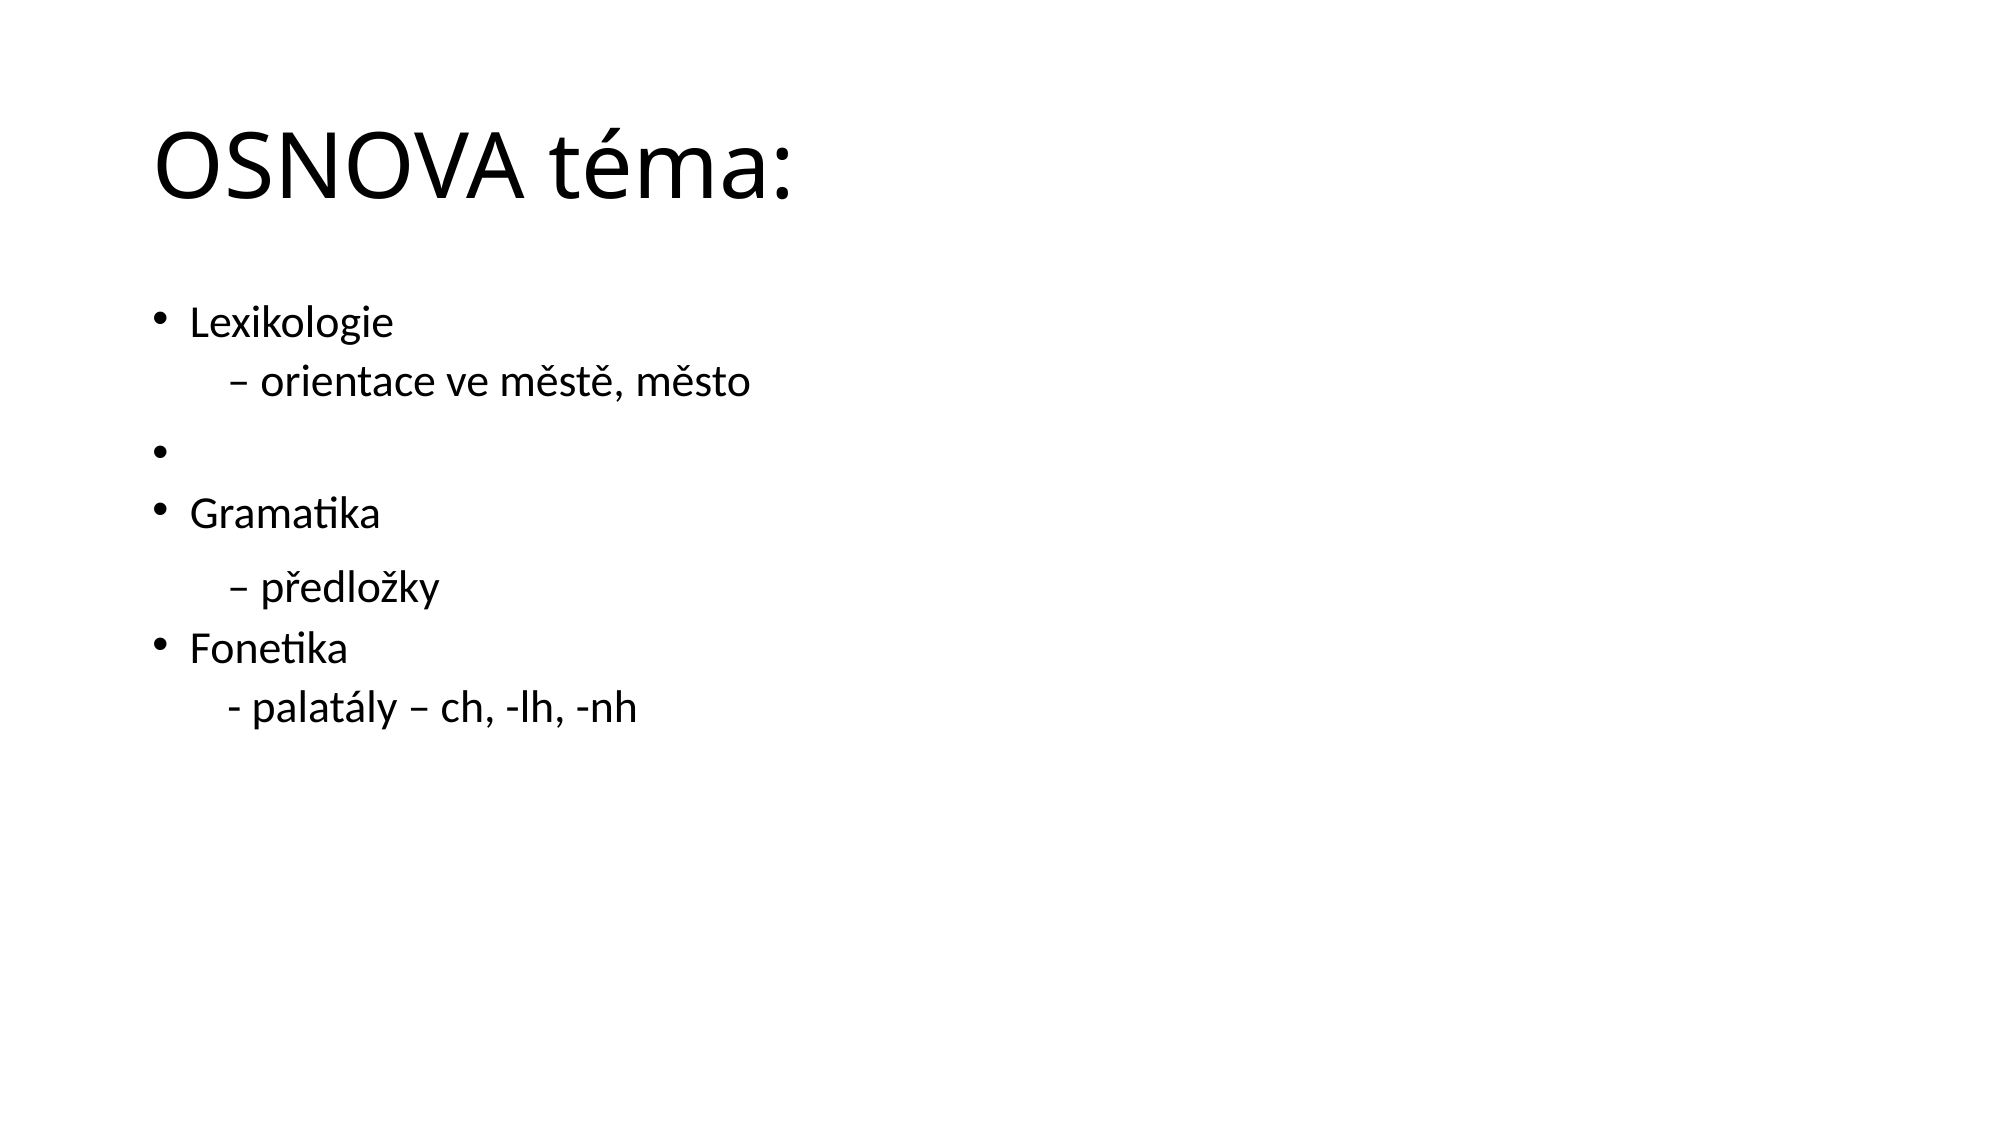

# OSNOVA téma:
Lexikologie
	– orientace ve městě, město
Gramatika
	– předložky
Fonetika
	- palatály – ch, -lh, -nh